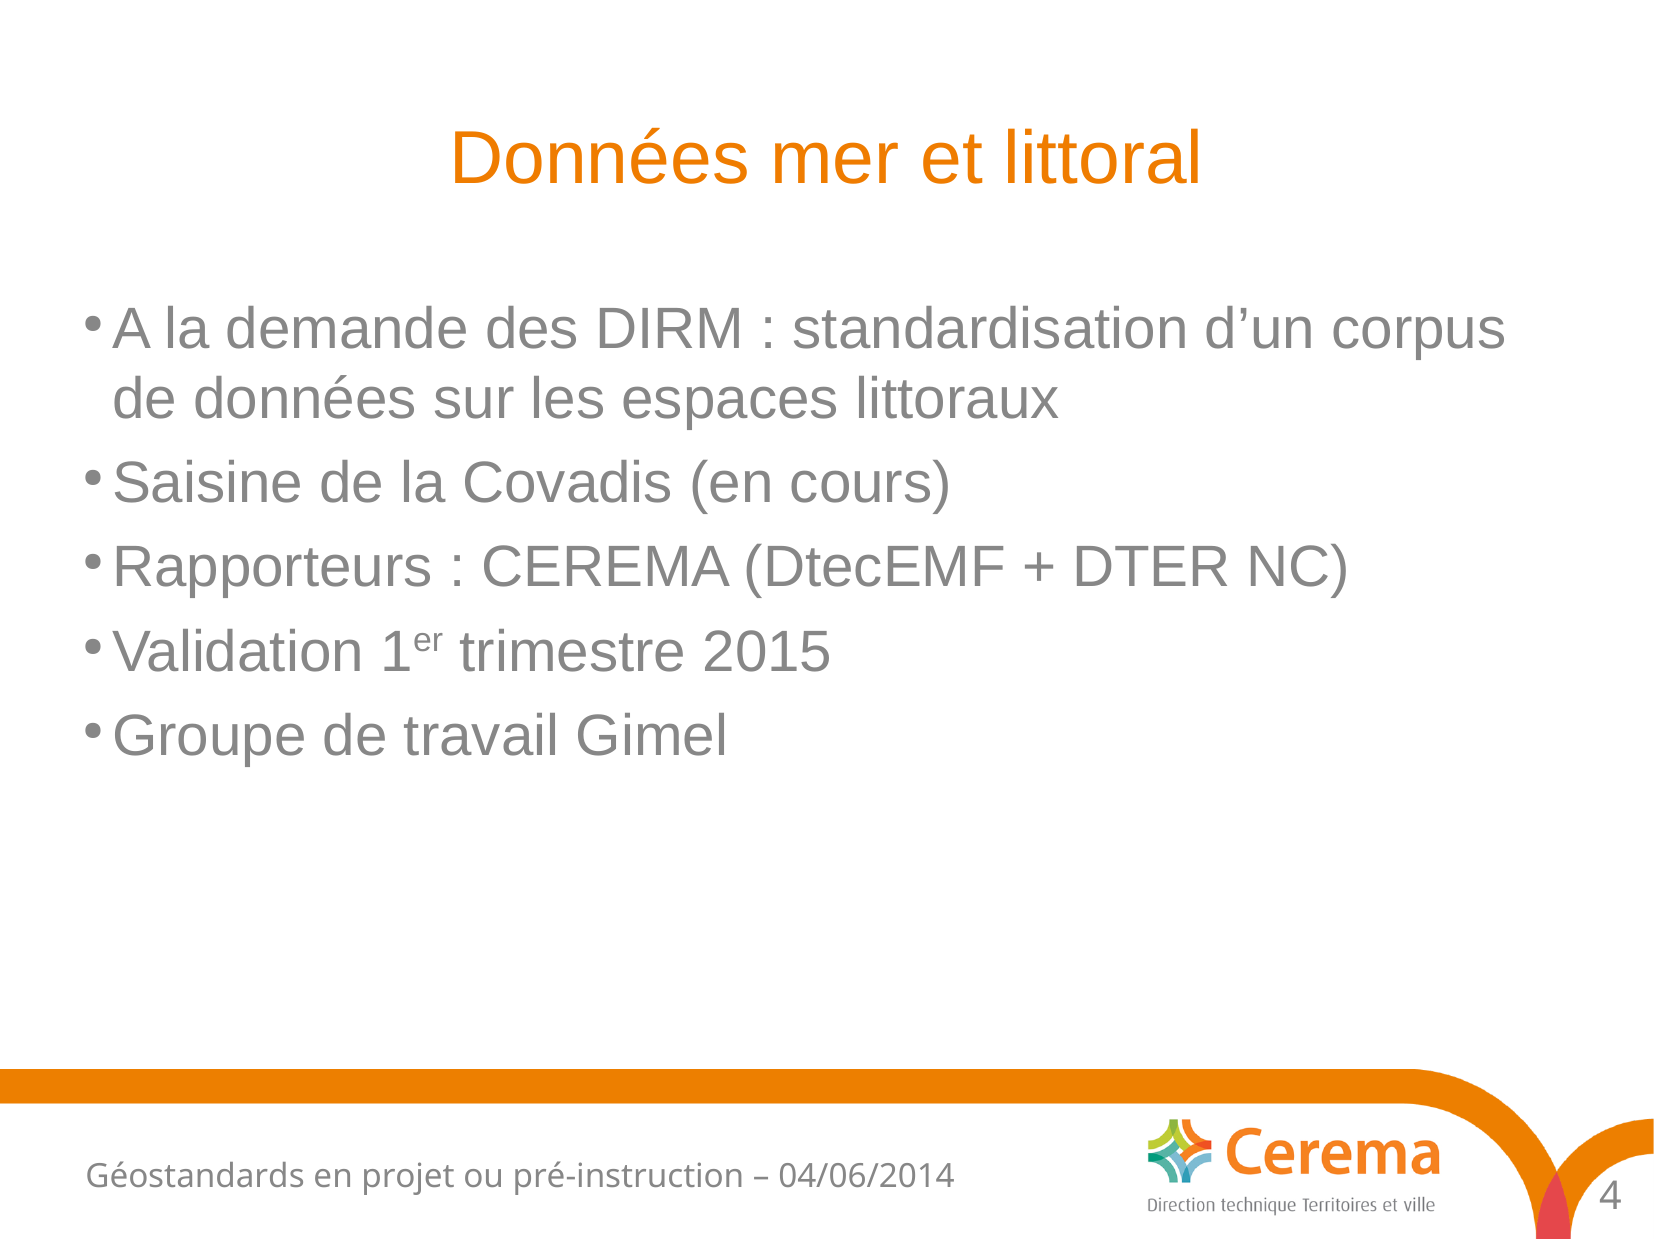

# Données mer et littoral
A la demande des DIRM : standardisation d’un corpus de données sur les espaces littoraux
Saisine de la Covadis (en cours)
Rapporteurs : CEREMA (DtecEMF + DTER NC)
Validation 1er trimestre 2015
Groupe de travail Gimel